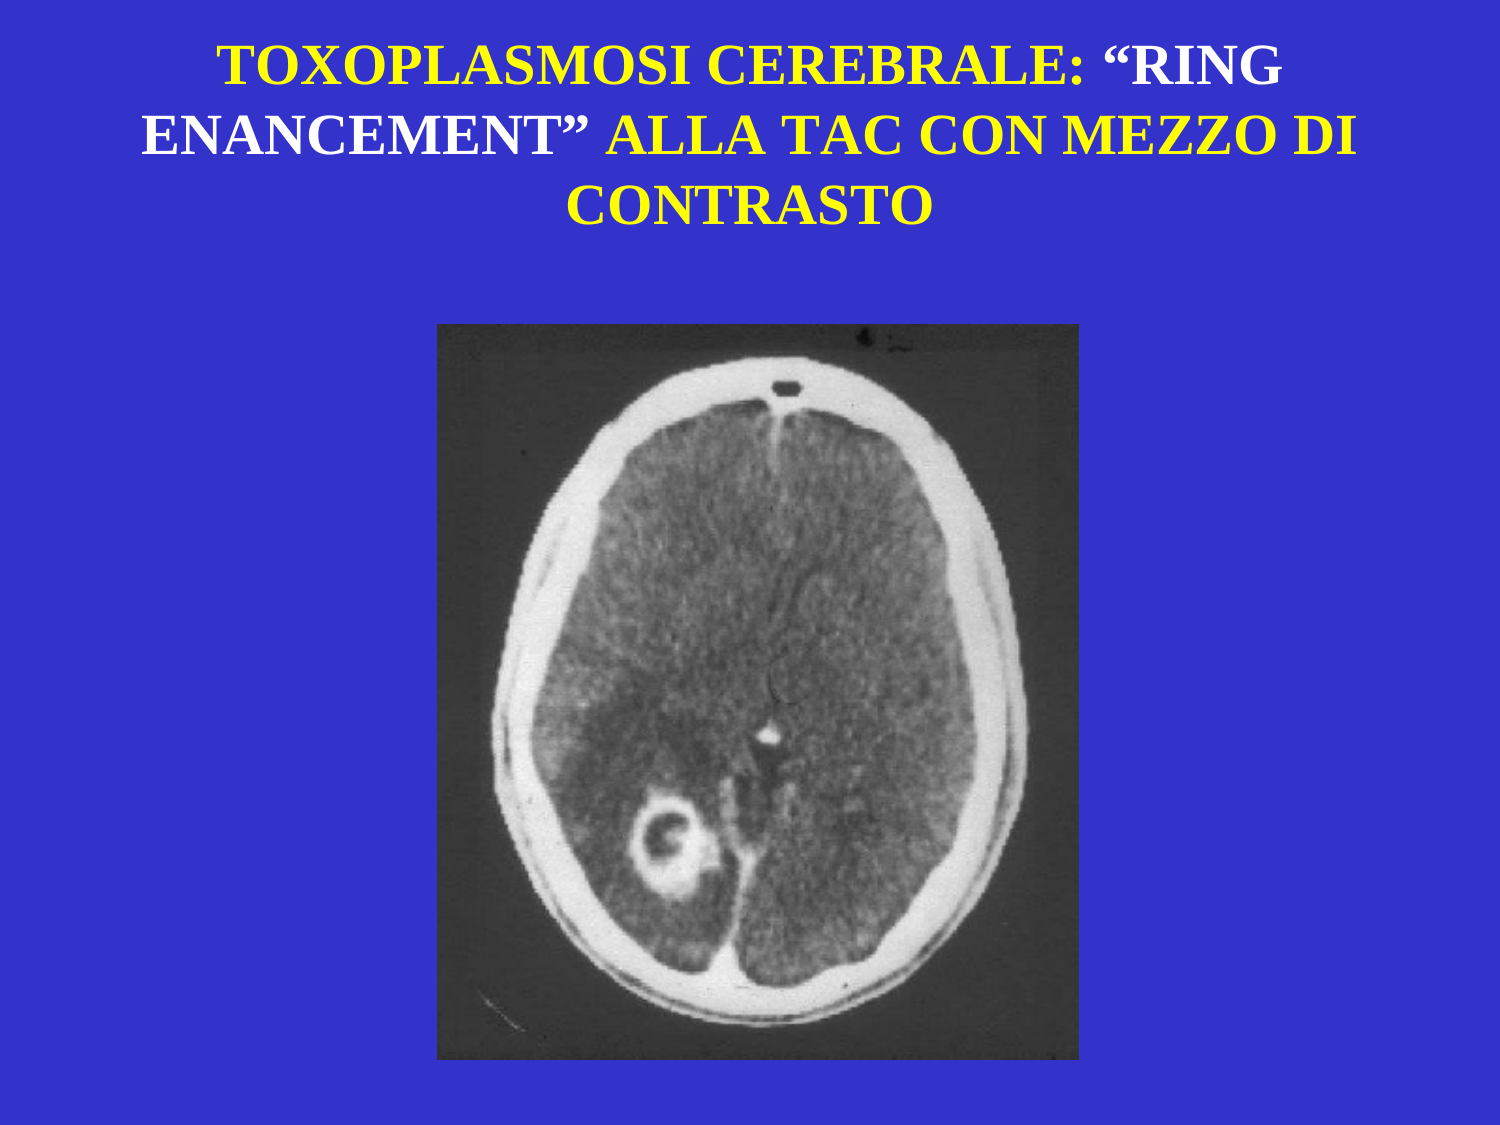

TOXOPLASMOSI CEREBRALE: “RING ENANCEMENT” ALLA TAC CON MEZZO DI CONTRASTO